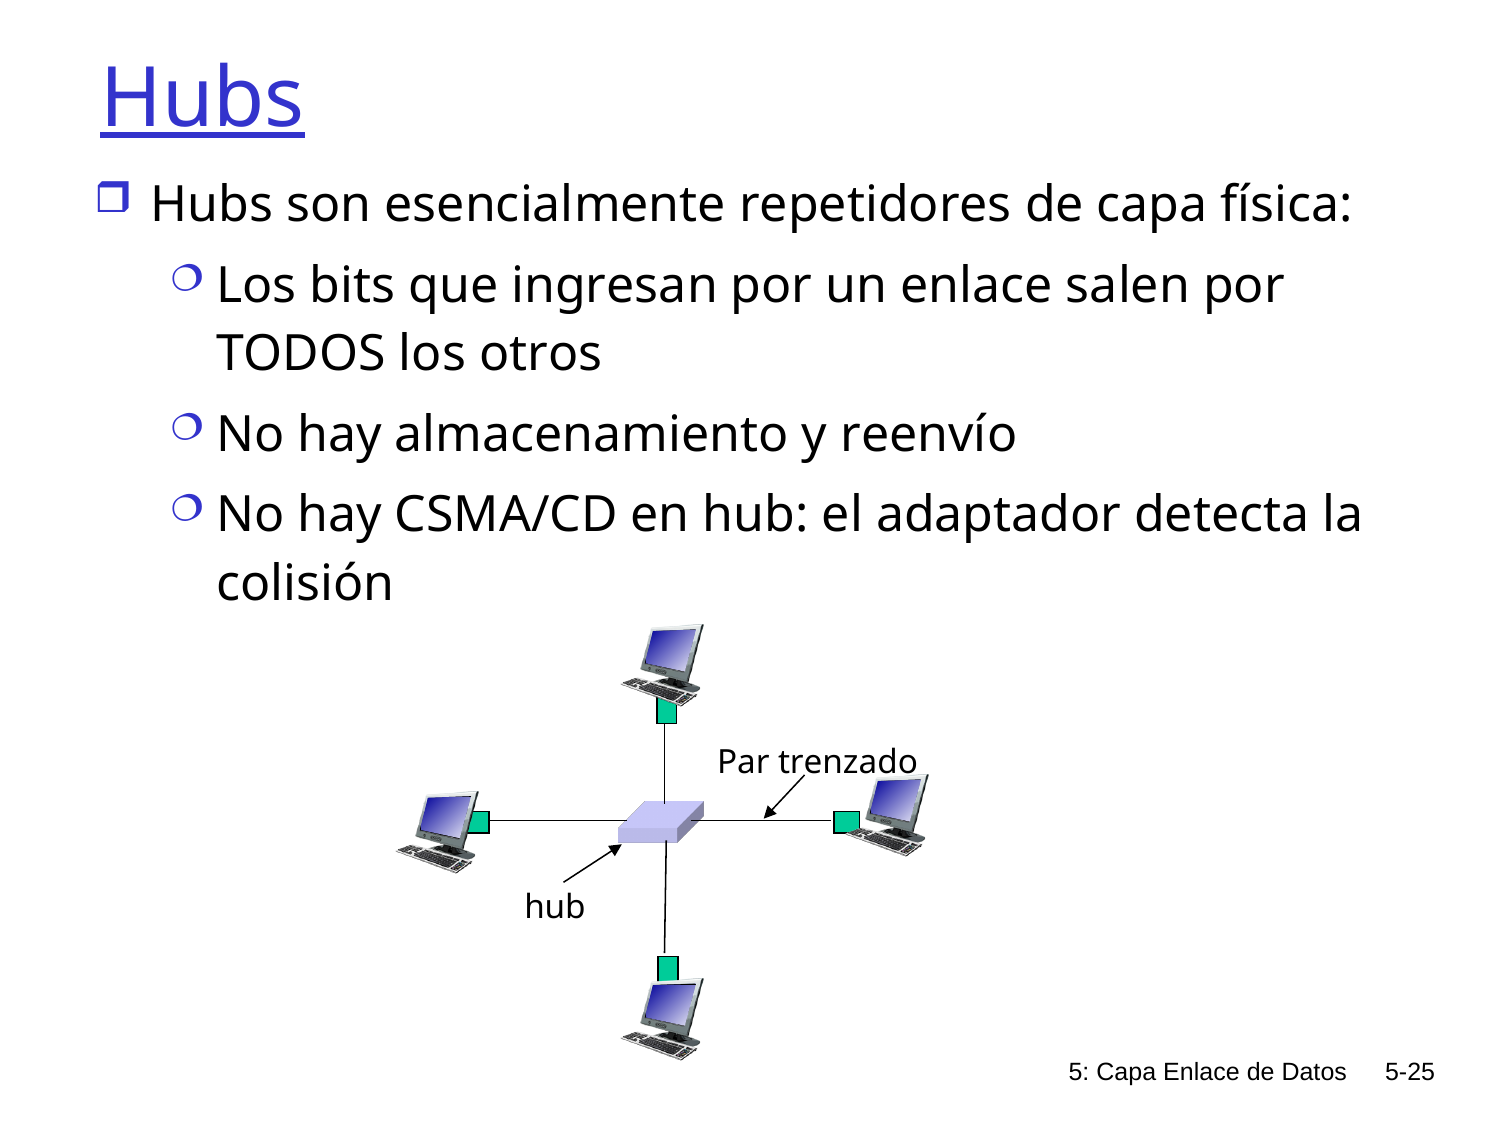

# Hubs
Hubs son esencialmente repetidores de capa física:
Los bits que ingresan por un enlace salen por TODOS los otros
No hay almacenamiento y reenvío
No hay CSMA/CD en hub: el adaptador detecta la colisión
Par trenzado
hub
25